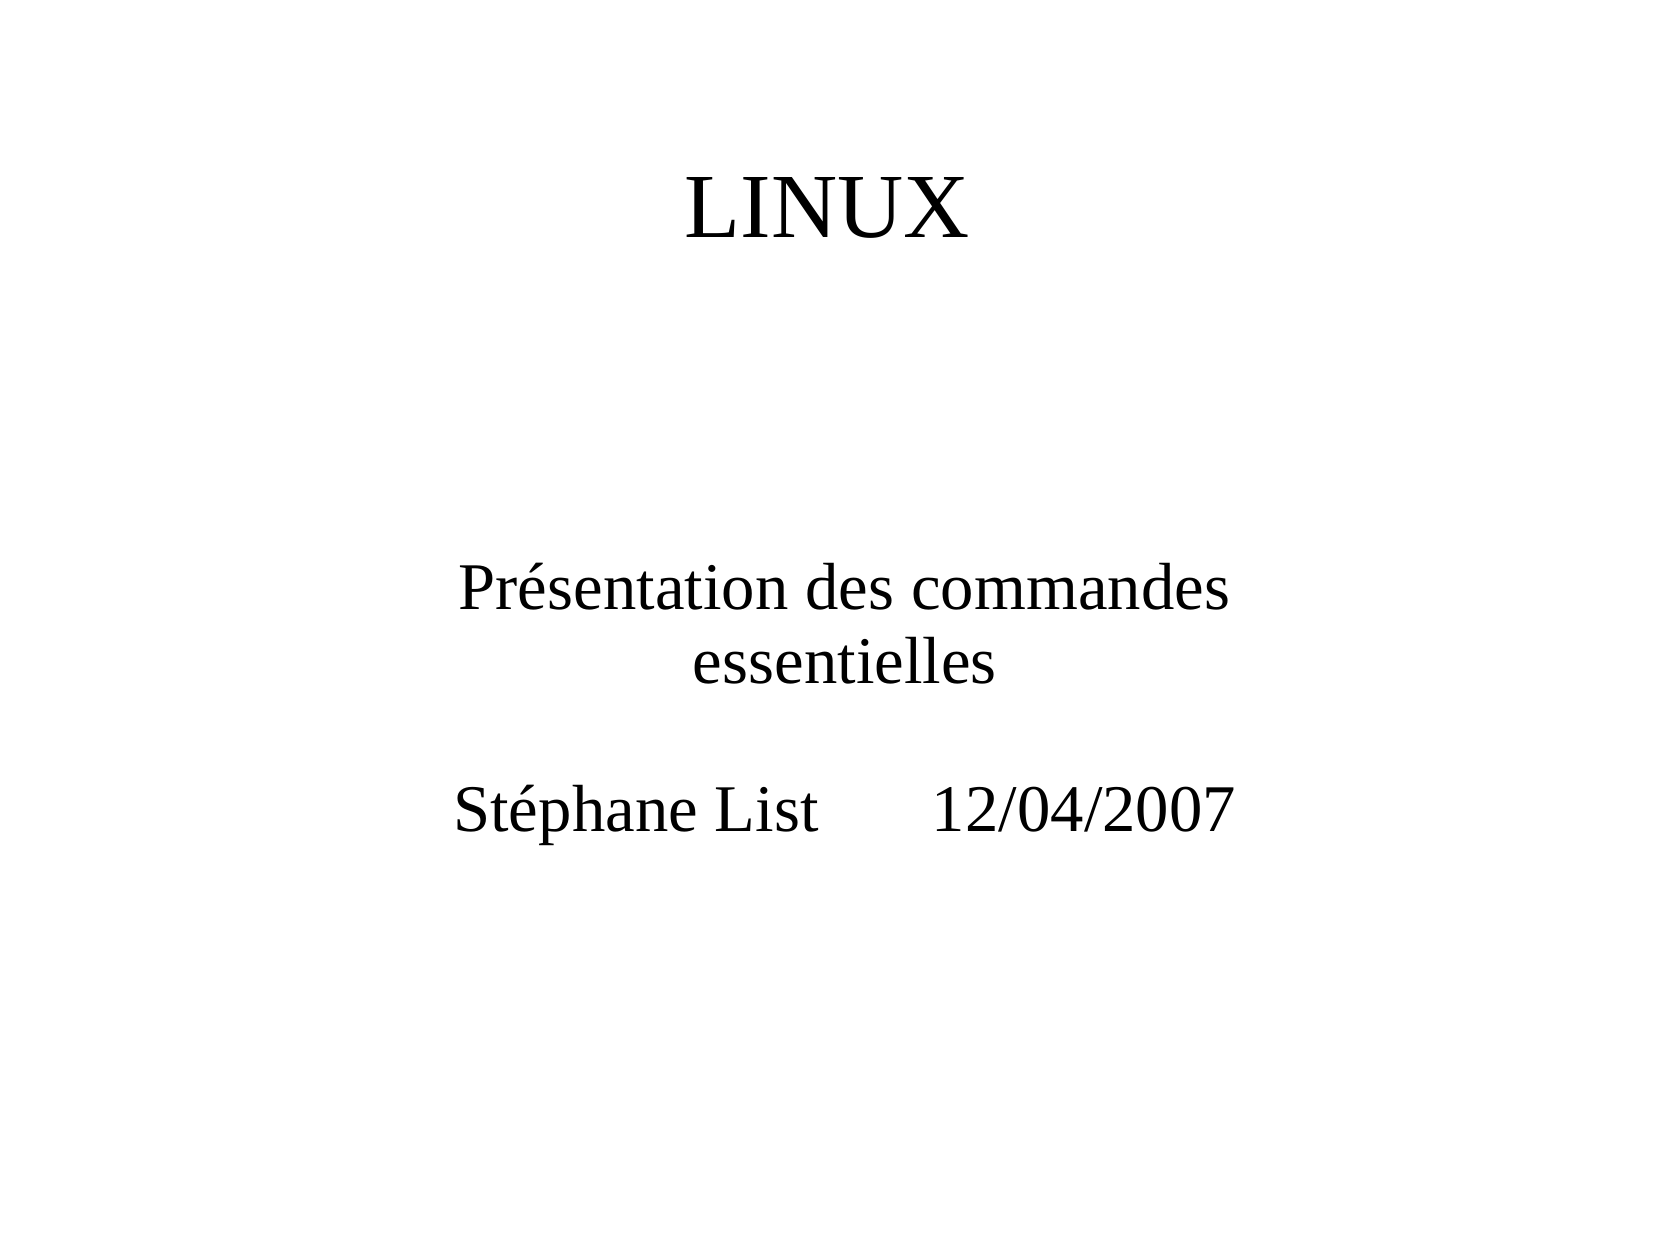

# LINUX
Présentation des commandes
essentielles
Stéphane List		12/04/2007